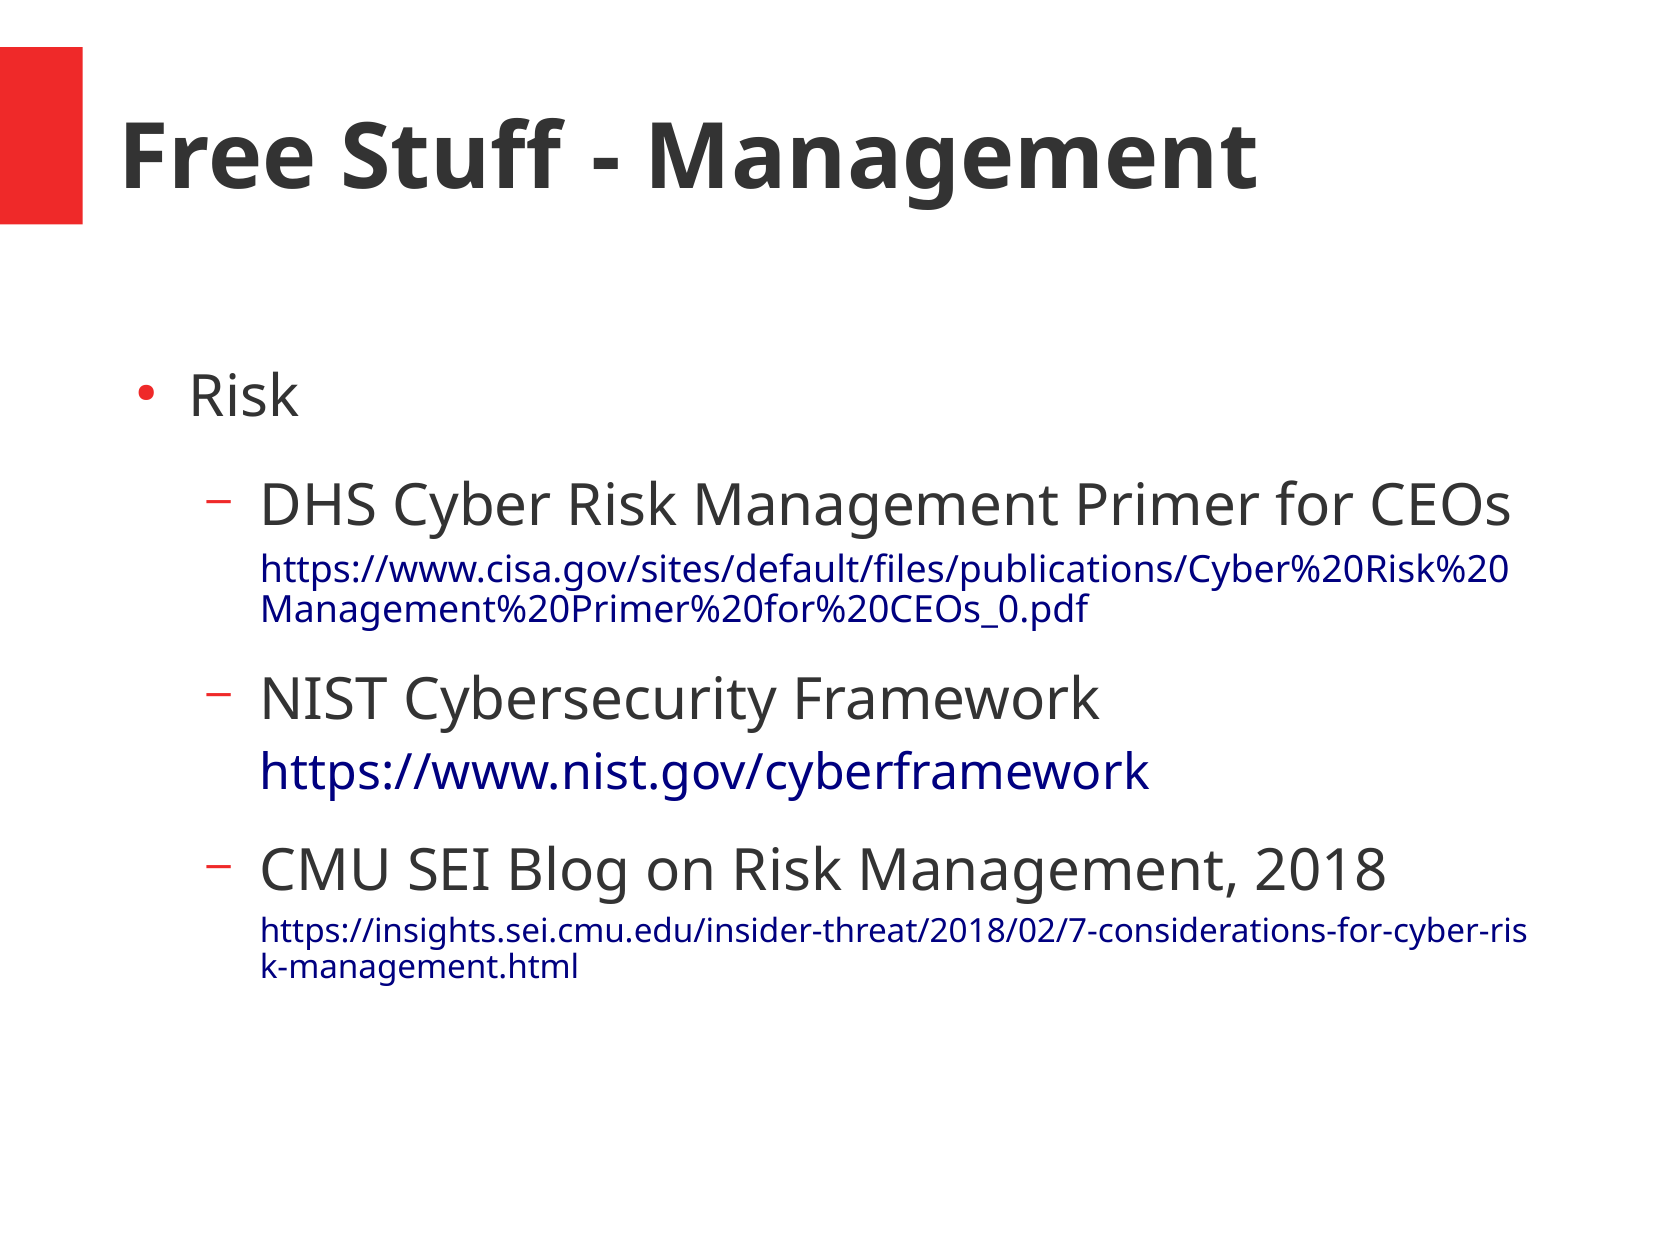

# Free Stuff	 - Management
Risk
DHS Cyber Risk Management Primer for CEOs https://www.cisa.gov/sites/default/files/publications/Cyber%20Risk%20Management%20Primer%20for%20CEOs_0.pdf
NIST Cybersecurity Framework https://www.nist.gov/cyberframework
CMU SEI Blog on Risk Management, 2018 https://insights.sei.cmu.edu/insider-threat/2018/02/7-considerations-for-cyber-risk-management.html